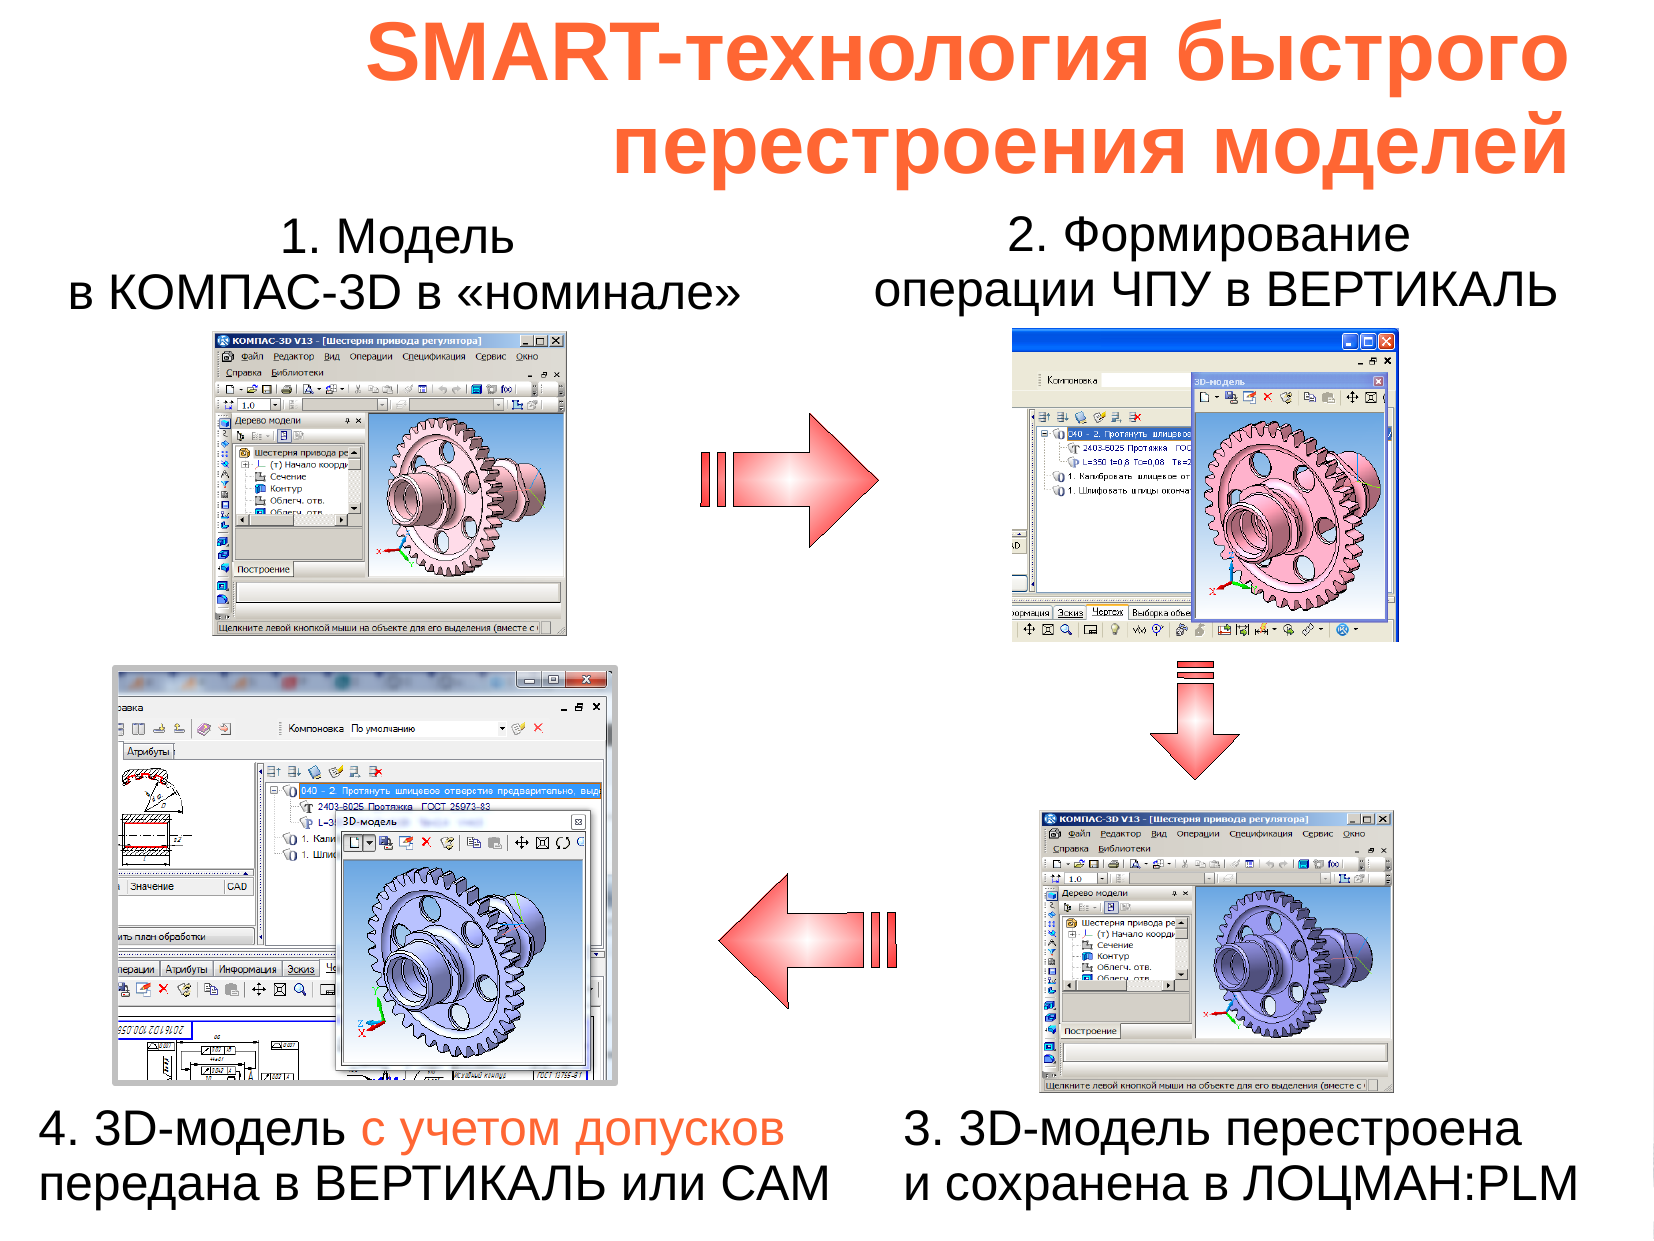

# SMART-технология быстрого перестроения моделей
2. Формирование
операции ЧПУ в ВЕРТИКАЛЬ
1. Модель
в КОМПАС-3D в «номинале»
4. 3D-модель с учетом допусков
передана в ВЕРТИКАЛЬ или CAM
3. 3D-модель перестроена
и сохранена в ЛОЦМАН:PLM